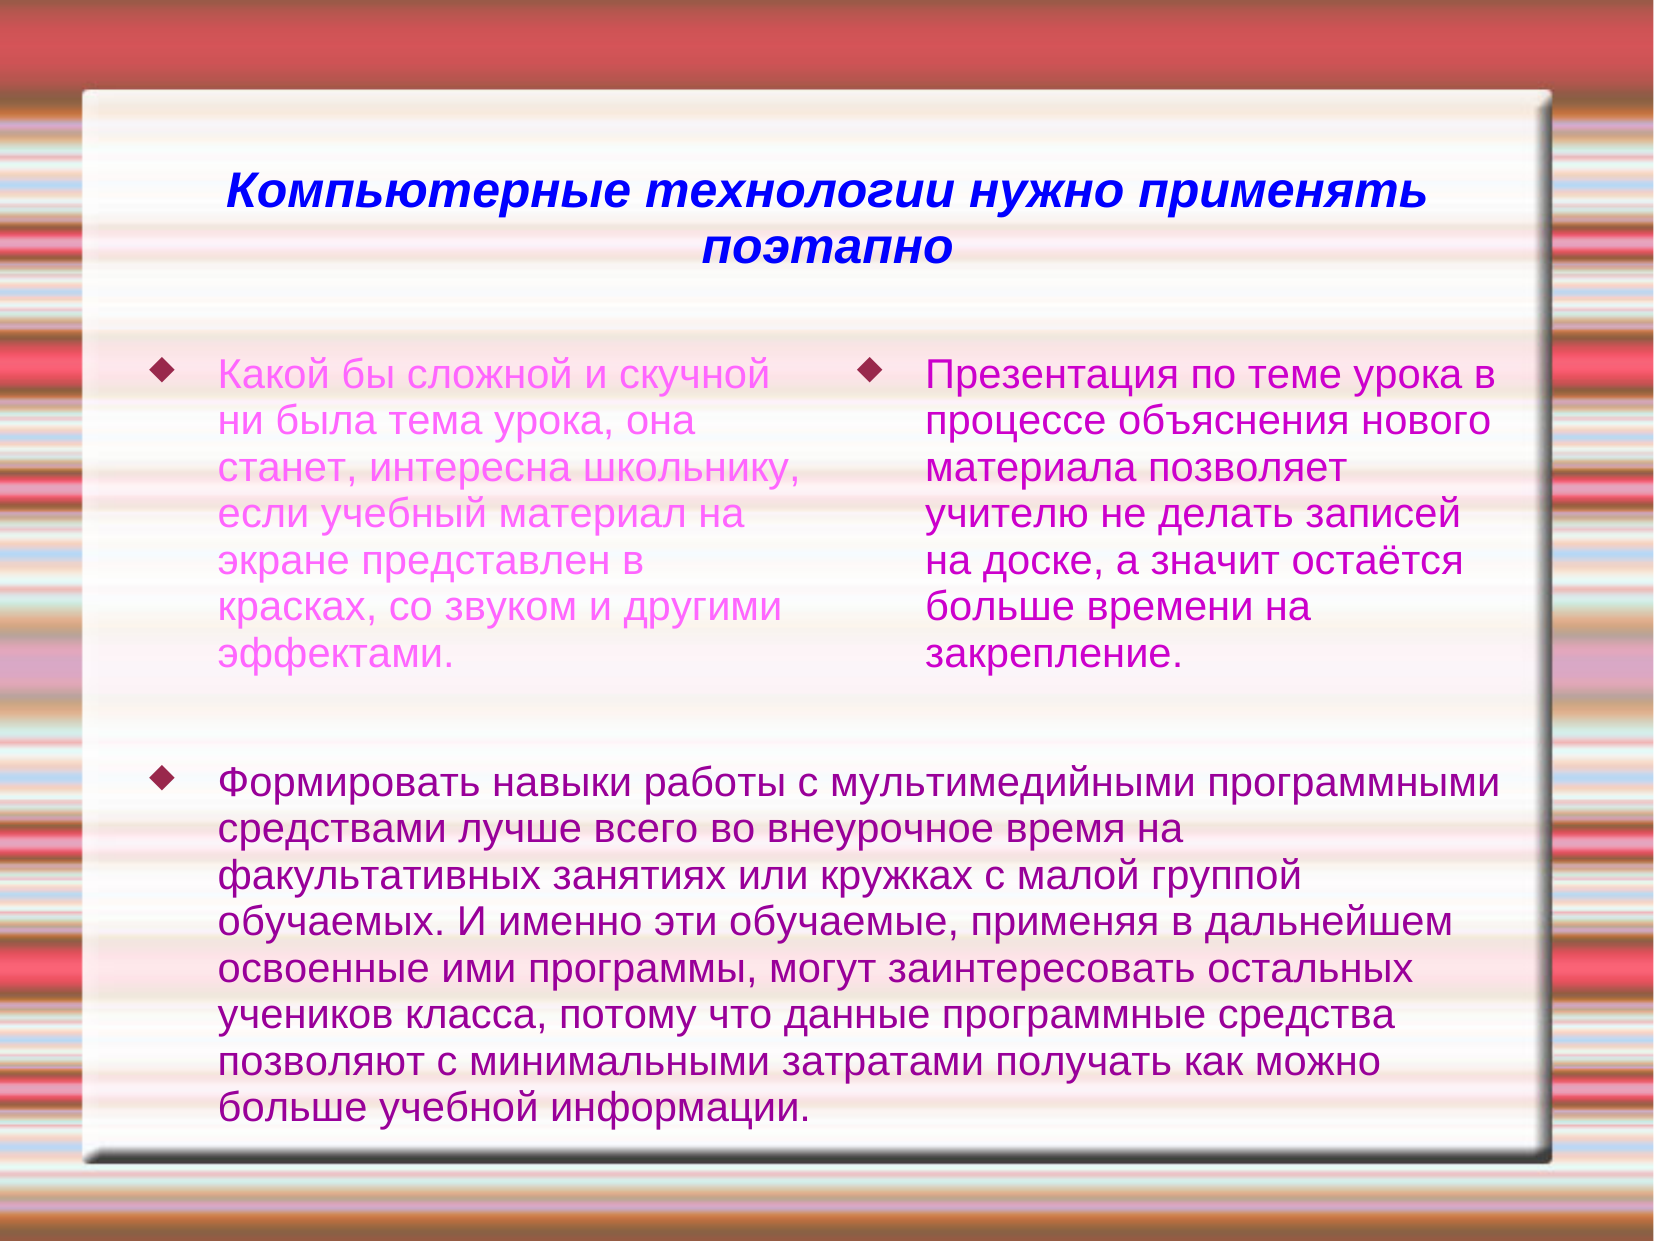

# Компьютерные технологии нужно применять поэтапно
Какой бы сложной и скучной ни была тема урока, она станет, интересна школьнику, если учебный материал на экране представлен в красках, со звуком и другими эффектами.
Презентация по теме урока в процессе объяснения нового материала позволяет учителю не делать записей на доске, а значит остаётся больше времени на закрепление.
Формировать навыки работы с мультимедийными программными средствами лучше всего во внеурочное время на факультативных занятиях или кружках с малой группой обучаемых. И именно эти обучаемые, применяя в дальнейшем освоенные ими программы, могут заинтересовать остальных учеников класса, потому что данные программные средства позволяют с минимальными затратами получать как можно больше учебной информации.